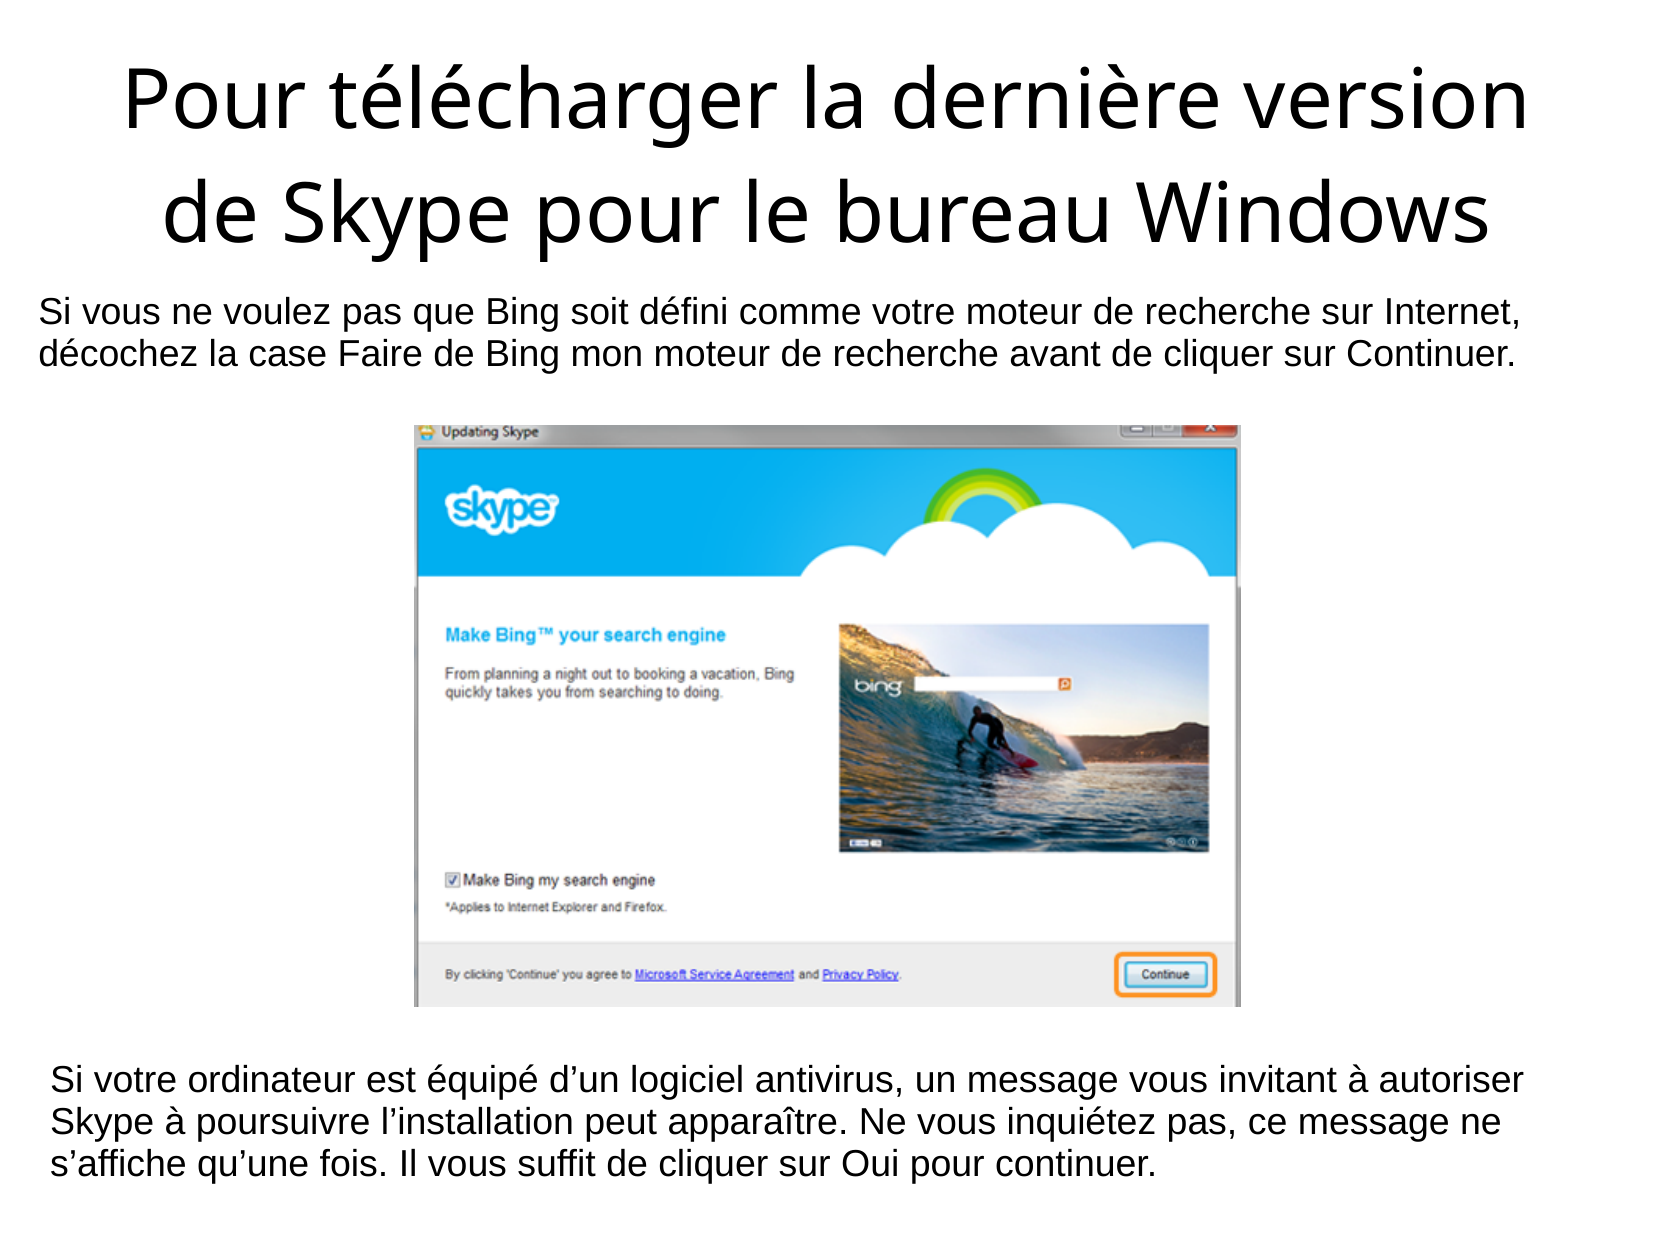

# Pour télécharger la dernière version de Skype pour le bureau Windows
Si vous ne voulez pas que Bing soit défini comme votre moteur de recherche sur Internet, décochez la case Faire de Bing mon moteur de recherche avant de cliquer sur Continuer.
Si votre ordinateur est équipé d’un logiciel antivirus, un message vous invitant à autoriser Skype à poursuivre l’installation peut apparaître. Ne vous inquiétez pas, ce message ne s’affiche qu’une fois. Il vous suffit de cliquer sur Oui pour continuer.